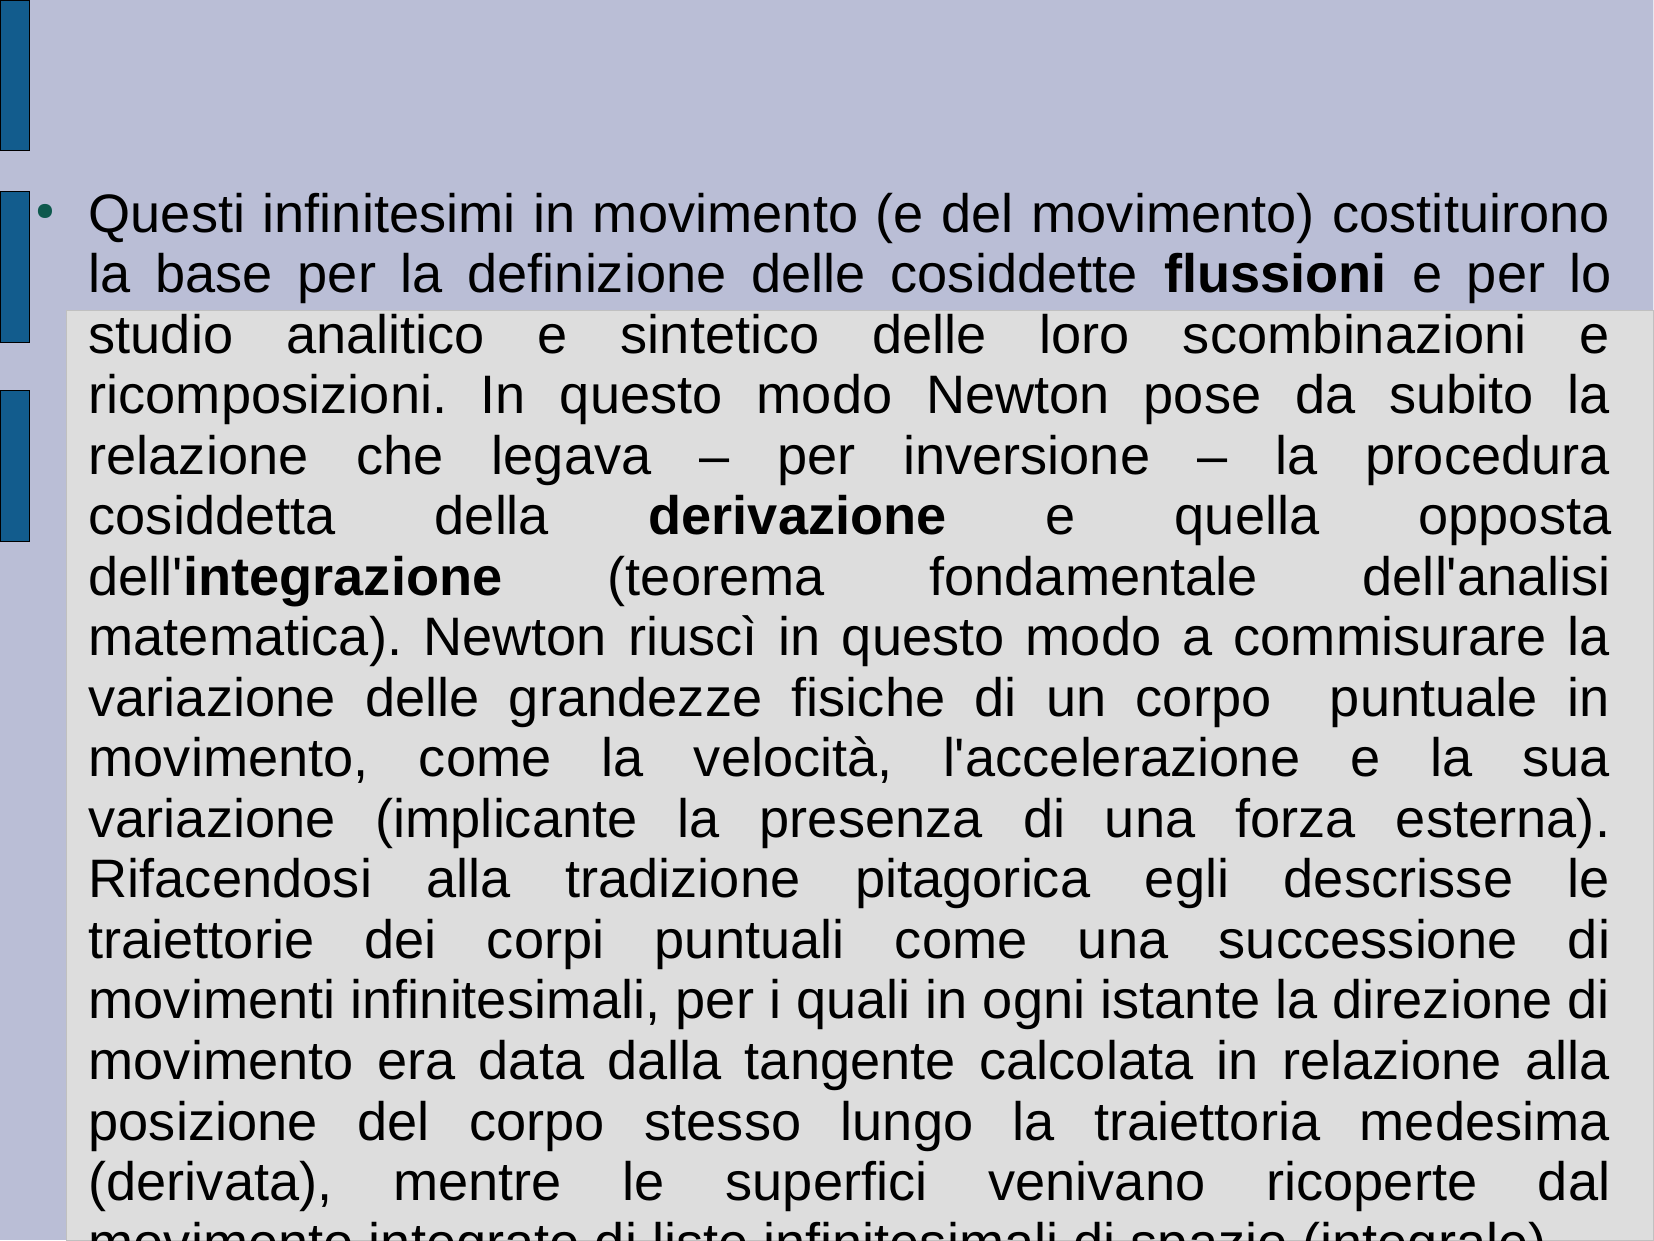

#
Questi infinitesimi in movimento (e del movimento) costituirono la base per la definizione delle cosiddette flussioni e per lo studio analitico e sintetico delle loro scombinazioni e ricomposizioni. In questo modo Newton pose da subito la relazione che legava – per inversione – la procedura cosiddetta della derivazione e quella opposta dell'integrazione (teorema fondamentale dell'analisi matematica). Newton riuscì in questo modo a commisurare la variazione delle grandezze fisiche di un corpo puntuale in movimento, come la velocità, l'accelerazione e la sua variazione (implicante la presenza di una forza esterna). Rifacendosi alla tradizione pitagorica egli descrisse le traiettorie dei corpi puntuali come una successione di movimenti infinitesimali, per i quali in ogni istante la direzione di movimento era data dalla tangente calcolata in relazione alla posizione del corpo stesso lungo la traiettoria medesima (derivata), mentre le superfici venivano ricoperte dal movimento integrato di liste infinitesimali di spazio (integrale).